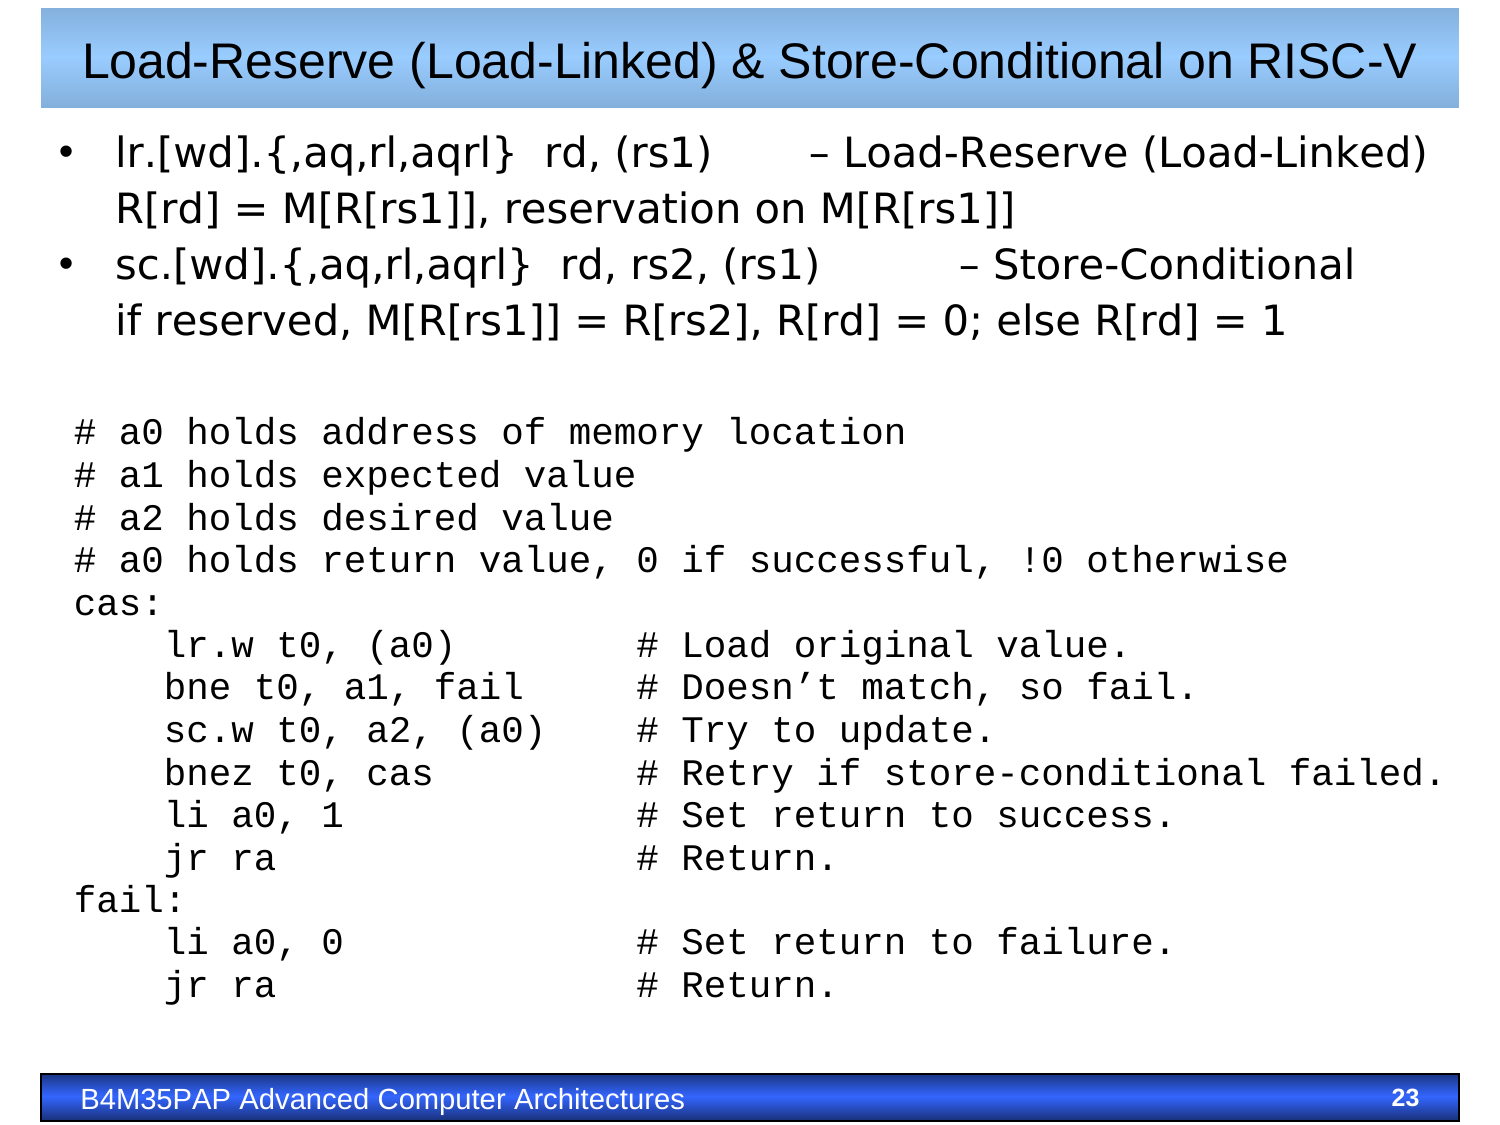

# Load-Reserve (Load-Linked) & Store-Conditional on RISC-V
lr.[wd].{,aq,rl,aqrl} rd, (rs1)	– Load-Reserve (Load-Linked)
R[rd] = M[R[rs1]], reservation on M[R[rs1]]
sc.[wd].{,aq,rl,aqrl} rd, rs2, (rs1)	– Store-Conditional
if reserved, M[R[rs1]] = R[rs2], R[rd] = 0; else R[rd] = 1
# a0 holds address of memory location
# a1 holds expected value
# a2 holds desired value
# a0 holds return value, 0 if successful, !0 otherwise
cas:
 lr.w t0, (a0) # Load original value.
 bne t0, a1, fail # Doesn’t match, so fail.
 sc.w t0, a2, (a0) # Try to update.
 bnez t0, cas # Retry if store-conditional failed.
 li a0, 1 # Set return to success.
 jr ra # Return.
fail:
 li a0, 0 # Set return to failure.
 jr ra # Return.